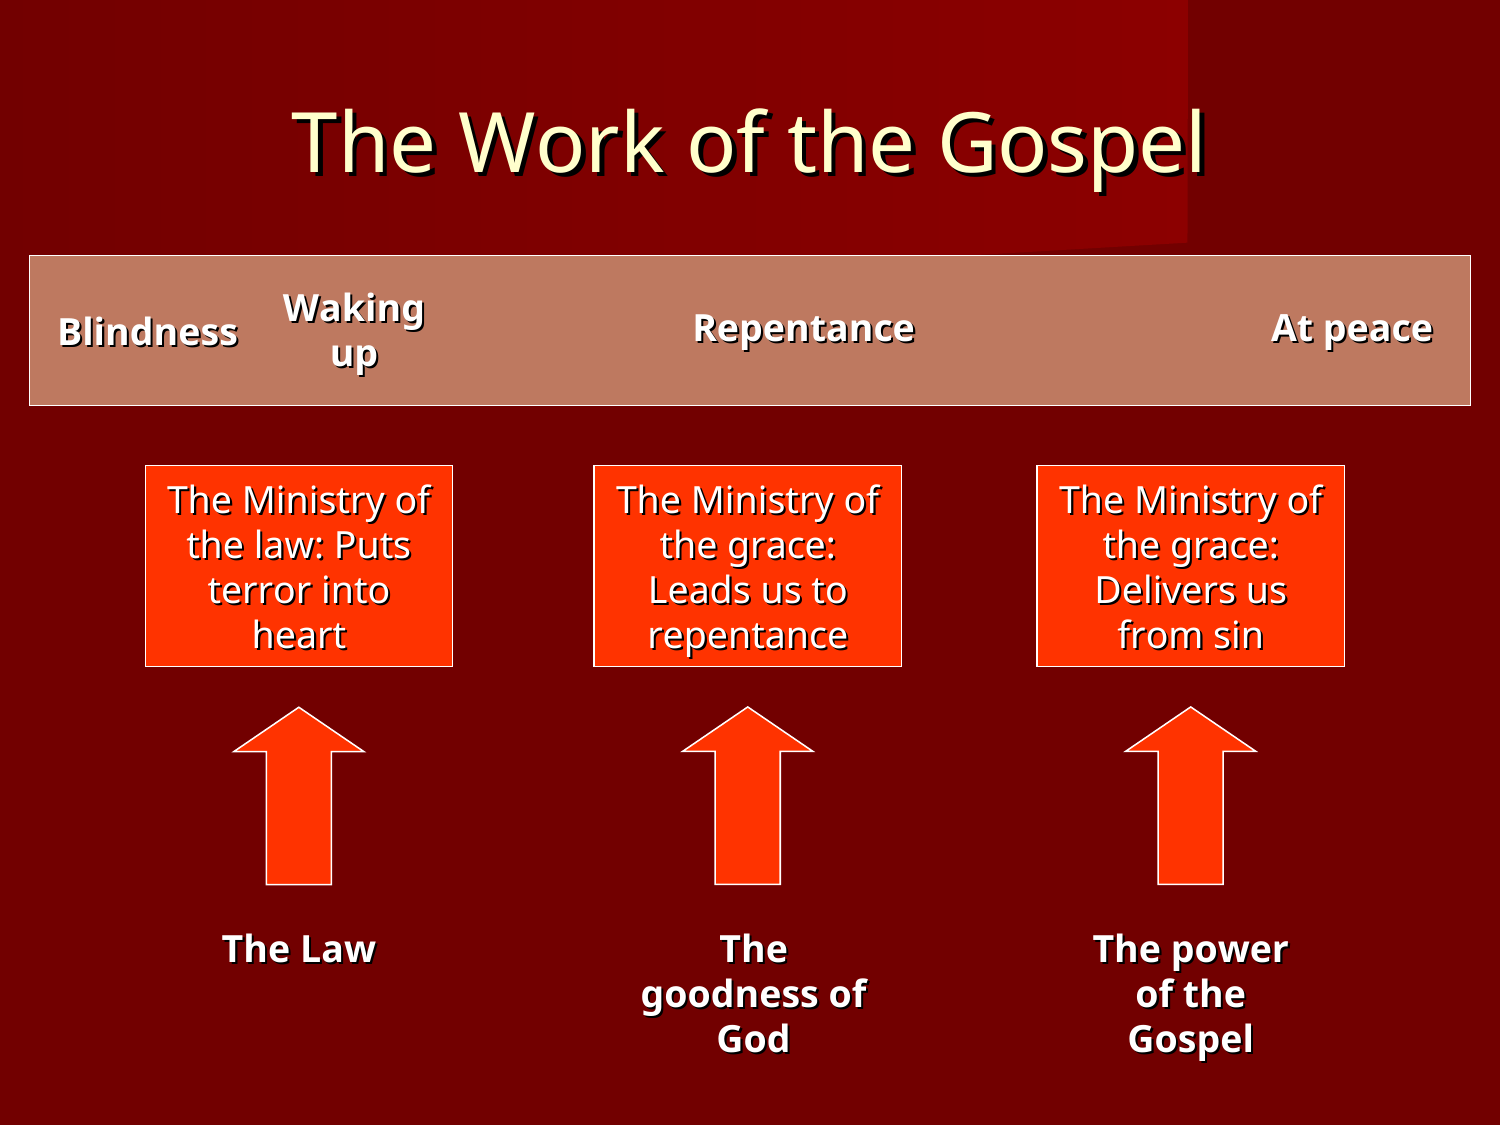

# The Work of the Gospel
Waking up
Repentance
At peace
Blindness
The Ministry of the law: Puts terror into heart
The Ministry of the grace: Leads us to repentance
The Ministry of the grace: Delivers us from sin
The Law
The goodness of God
The power of the Gospel